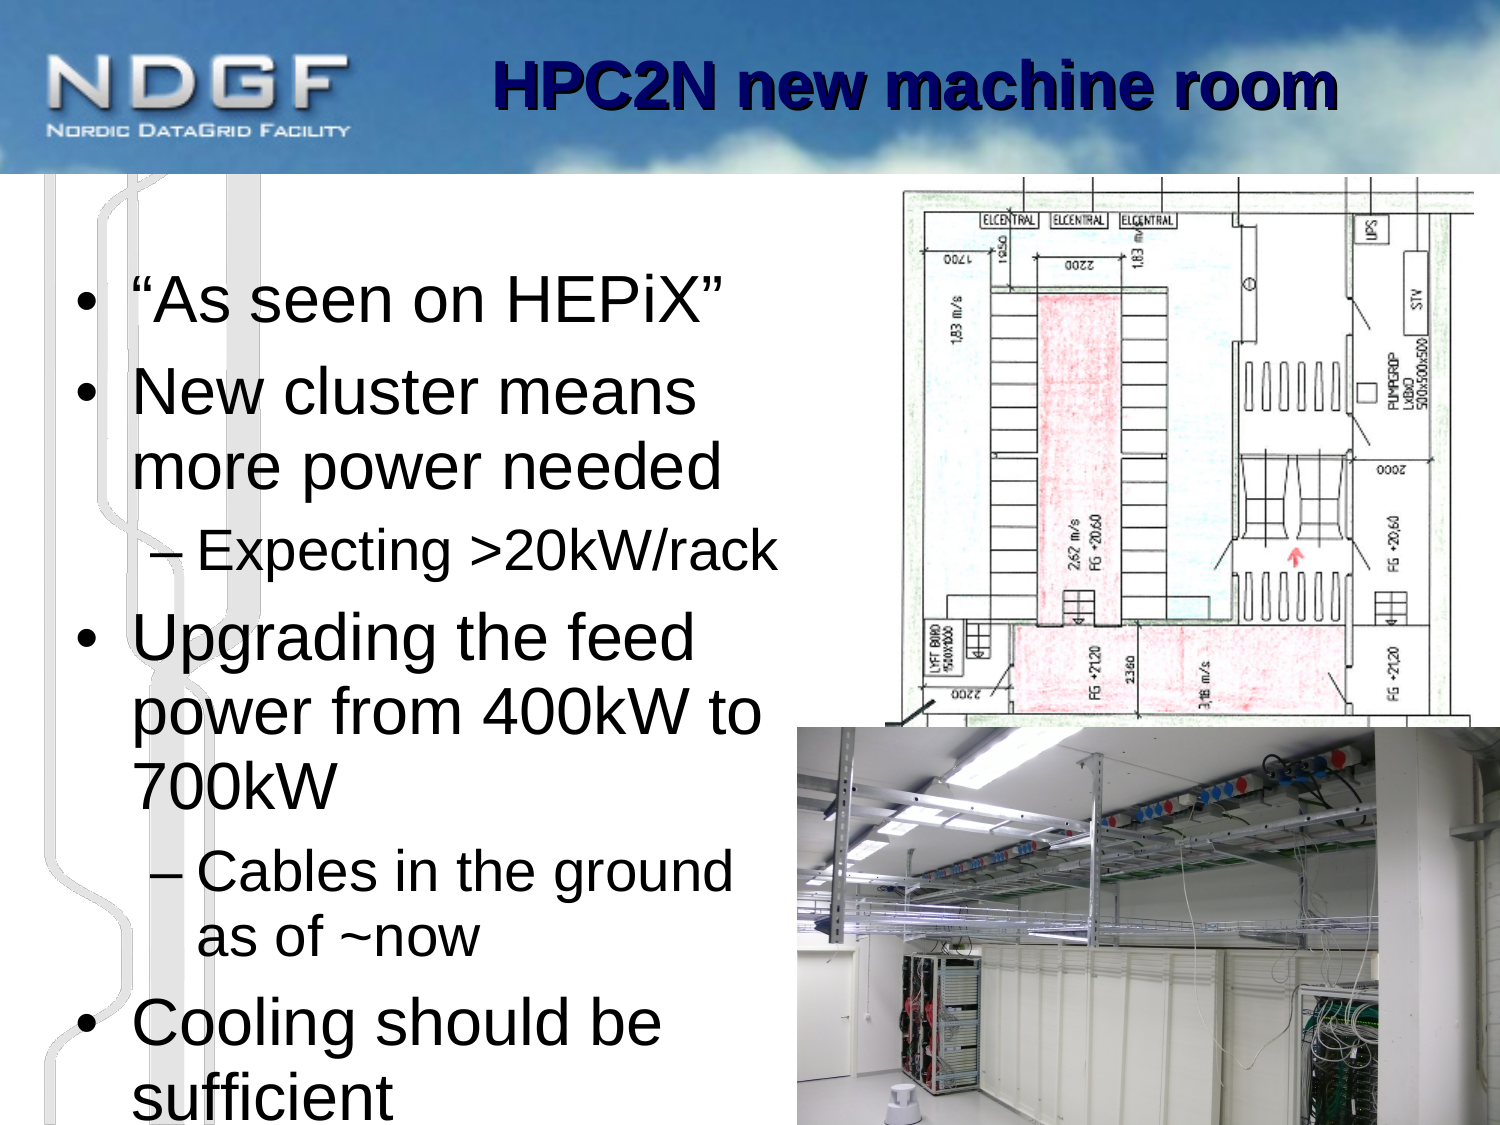

# HPC2N new machine room
“As seen on HEPiX”
New cluster means more power needed
Expecting >20kW/rack
Upgrading the feed power from 400kW to 700kW
Cables in the ground as of ~now
Cooling should be sufficient